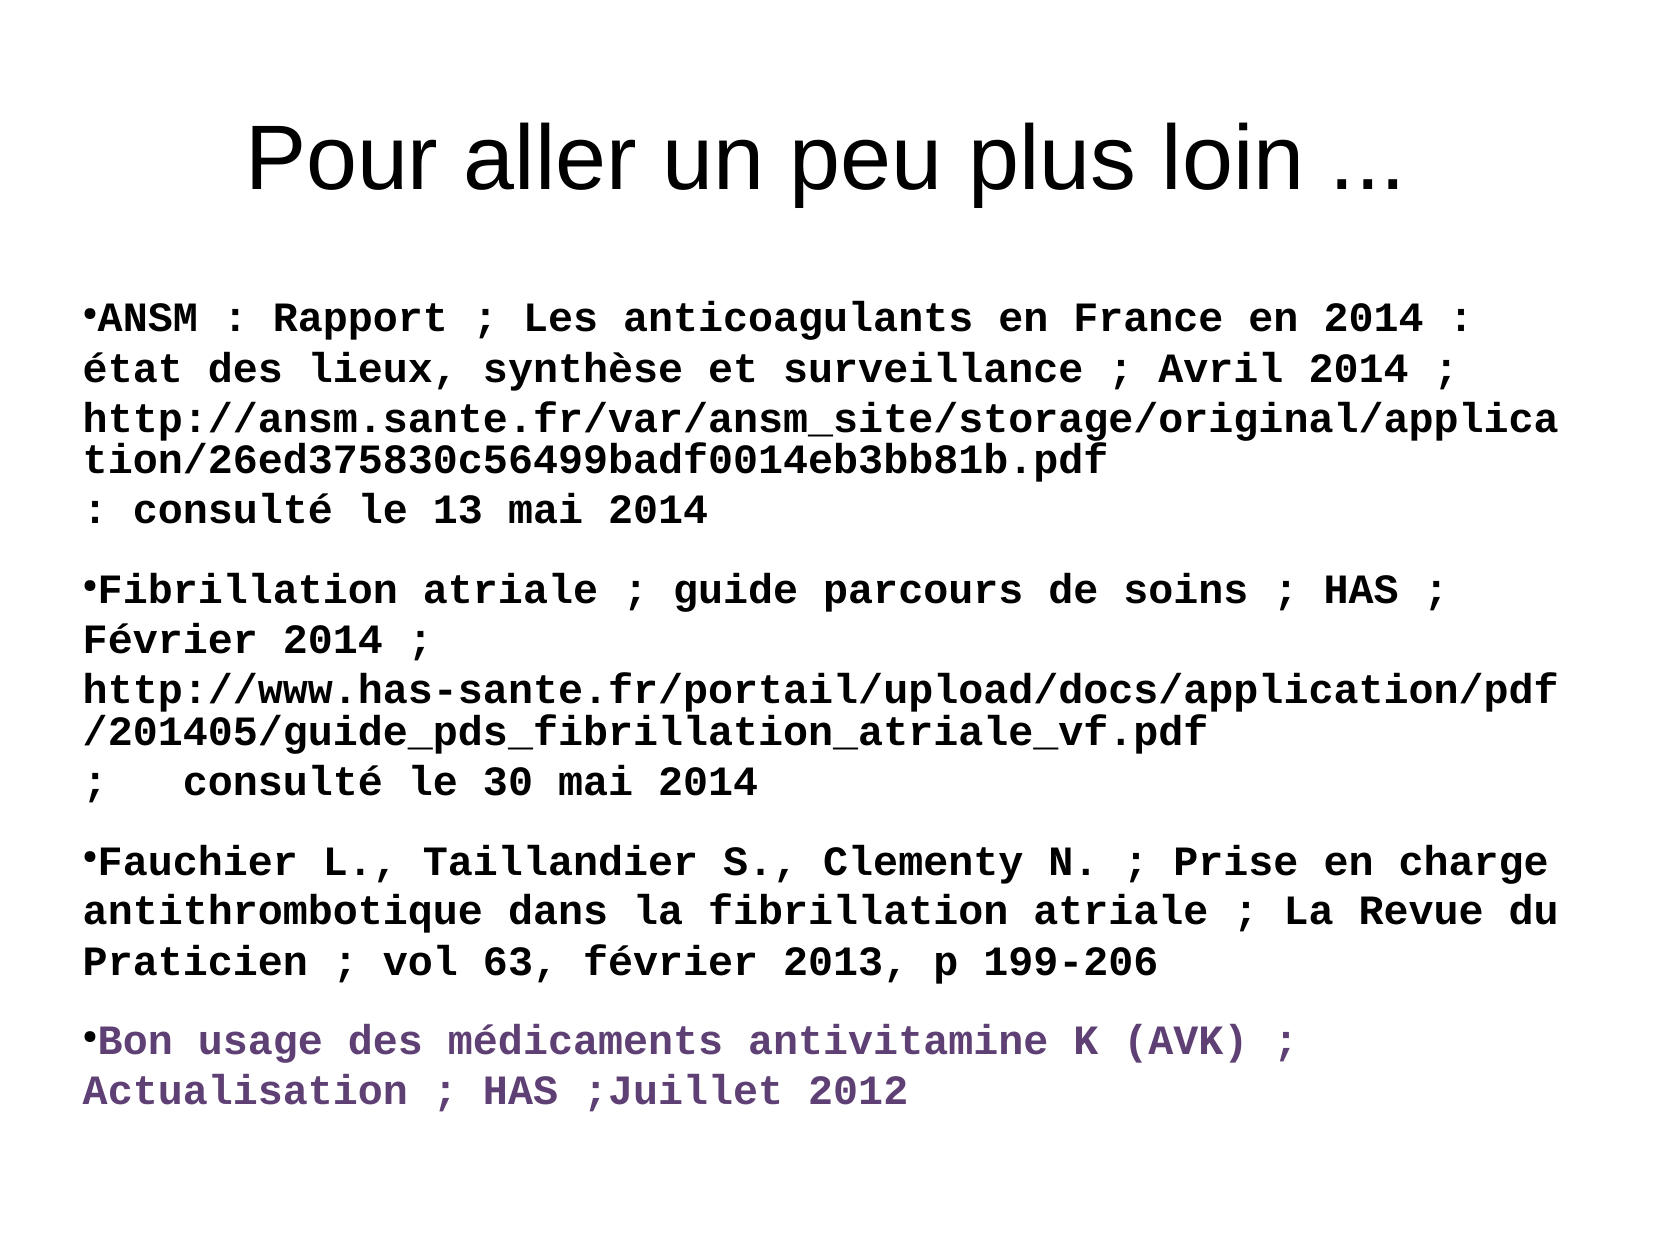

# Pour aller un peu plus loin ...
ANSM : Rapport ; Les anticoagulants en France en 2014 : état des lieux, synthèse et surveillance ; Avril 2014 ; http://ansm.sante.fr/var/ansm_site/storage/original/application/26ed375830c56499badf0014eb3bb81b.pdf: consulté le 13 mai 2014
Fibrillation atriale ; guide parcours de soins ; HAS ; Février 2014 ; http://www.has-sante.fr/portail/upload/docs/application/pdf/201405/guide_pds_fibrillation_atriale_vf.pdf; consulté le 30 mai 2014
Fauchier L., Taillandier S., Clementy N. ; Prise en charge antithrombotique dans la fibrillation atriale ; La Revue du Praticien ; vol 63, février 2013, p 199-206
Bon usage des médicaments antivitamine K (AVK) ; Actualisation ; HAS ;Juillet 2012